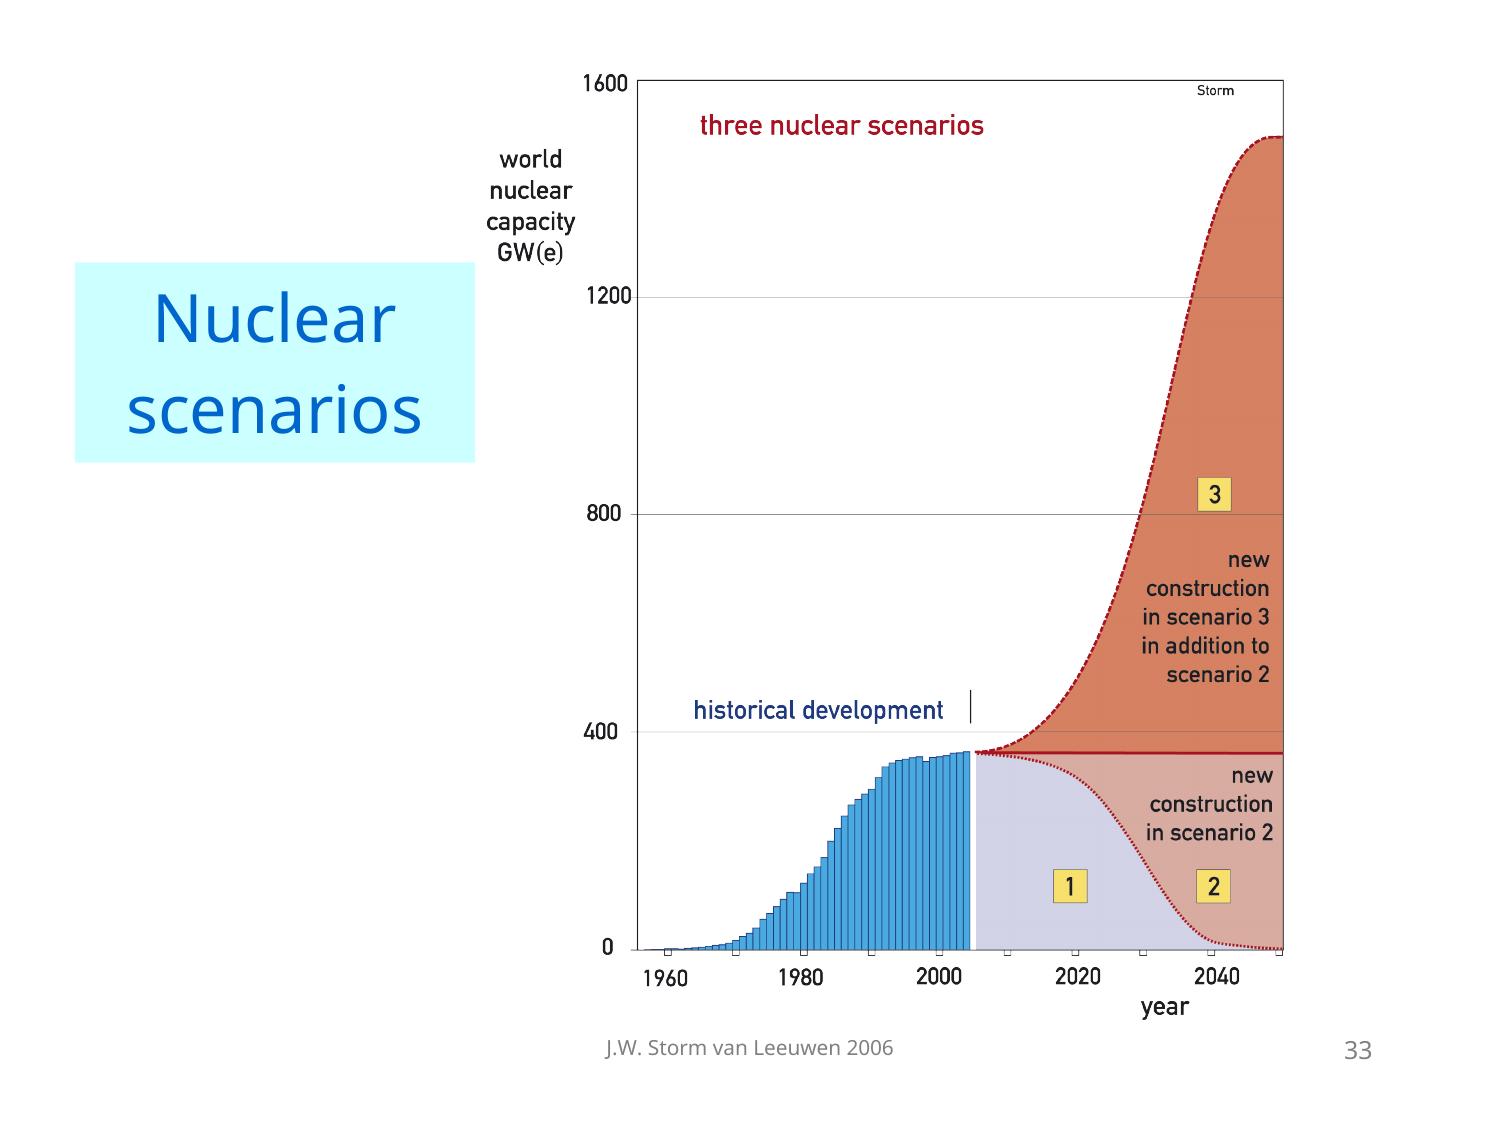

# Nuclear scenarios
J.W. Storm van Leeuwen 2006
33